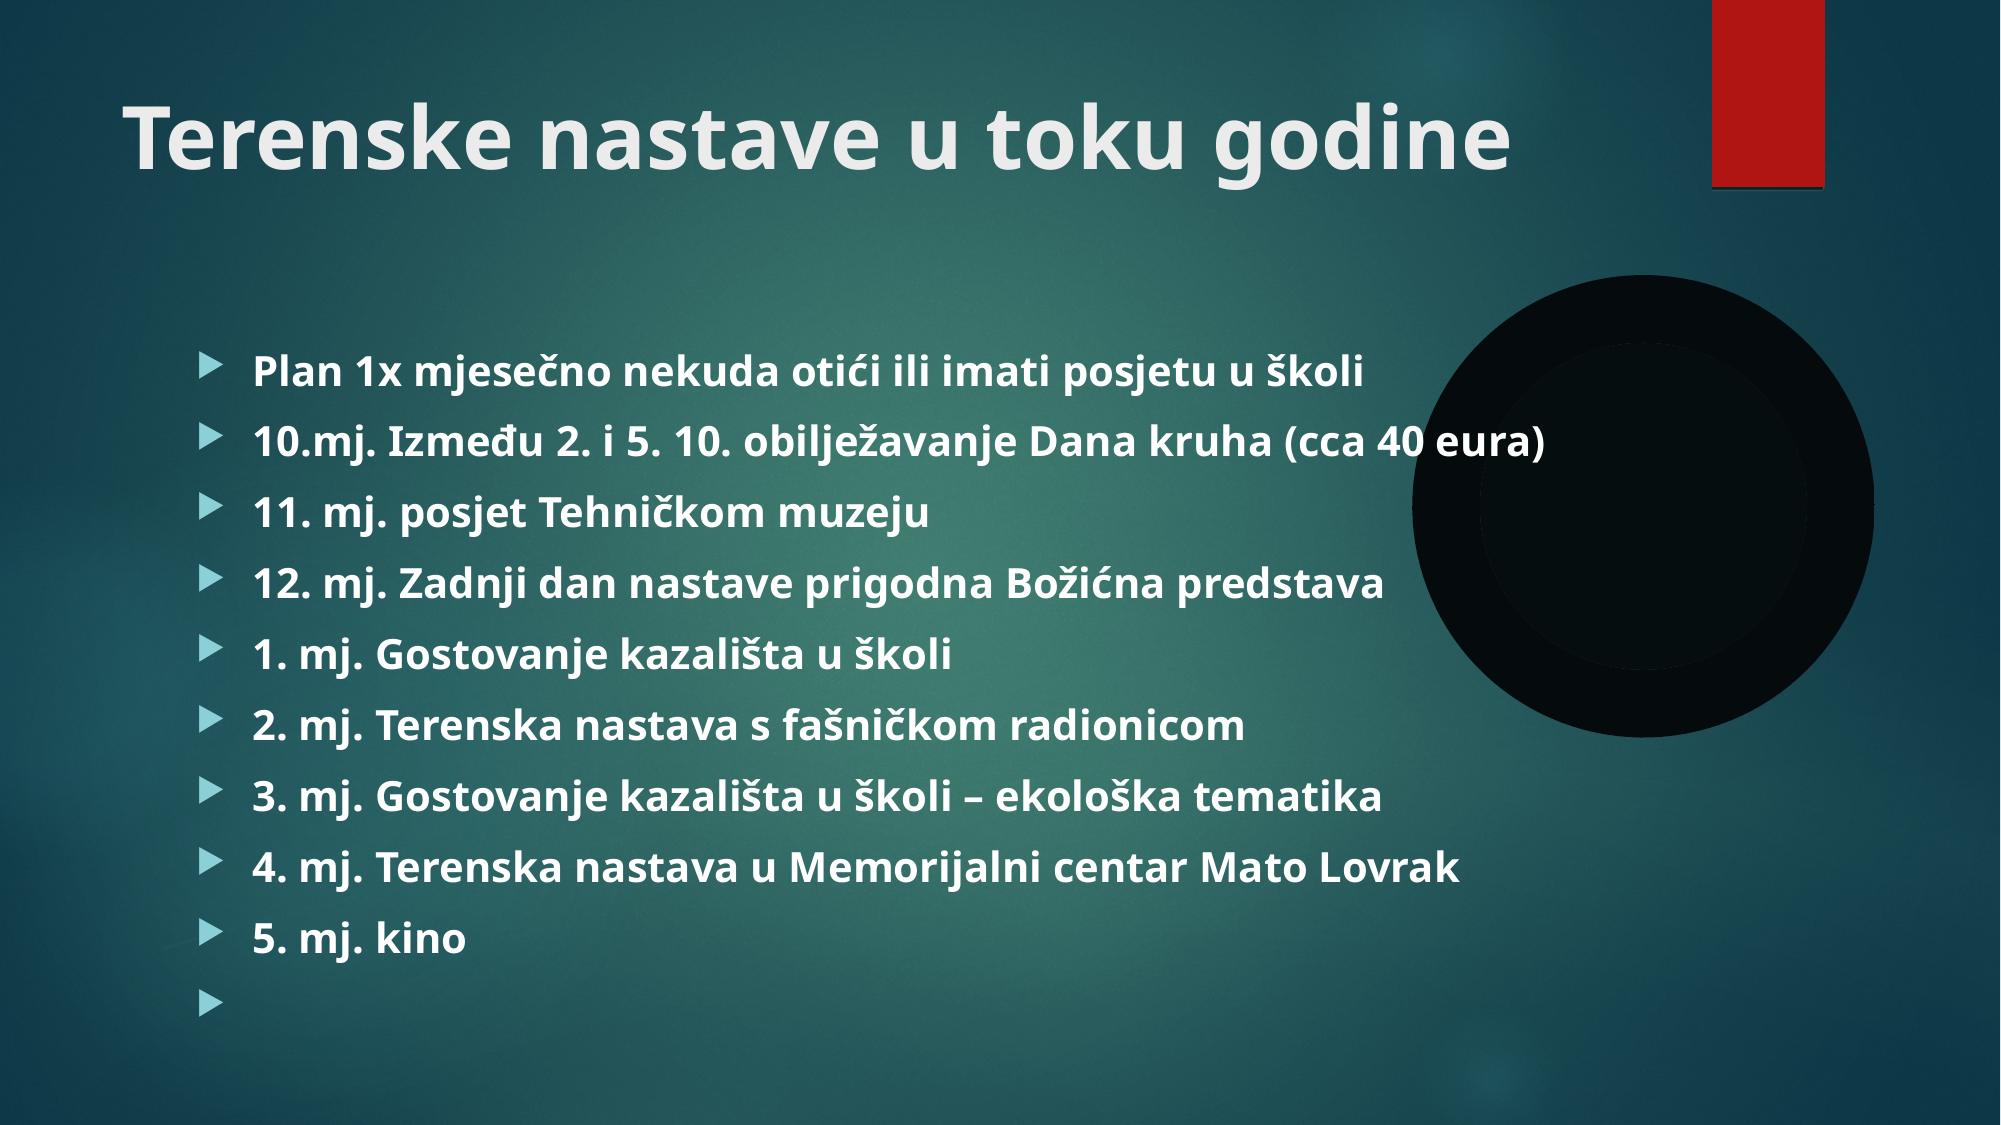

# Terenske nastave u toku godine
Plan 1x mjesečno nekuda otići ili imati posjetu u školi
10.mj. Između 2. i 5. 10. obilježavanje Dana kruha (cca 40 eura)
11. mj. posjet Tehničkom muzeju
12. mj. Zadnji dan nastave prigodna Božićna predstava
1. mj. Gostovanje kazališta u školi
2. mj. Terenska nastava s fašničkom radionicom
3. mj. Gostovanje kazališta u školi – ekološka tematika
4. mj. Terenska nastava u Memorijalni centar Mato Lovrak
5. mj. kino